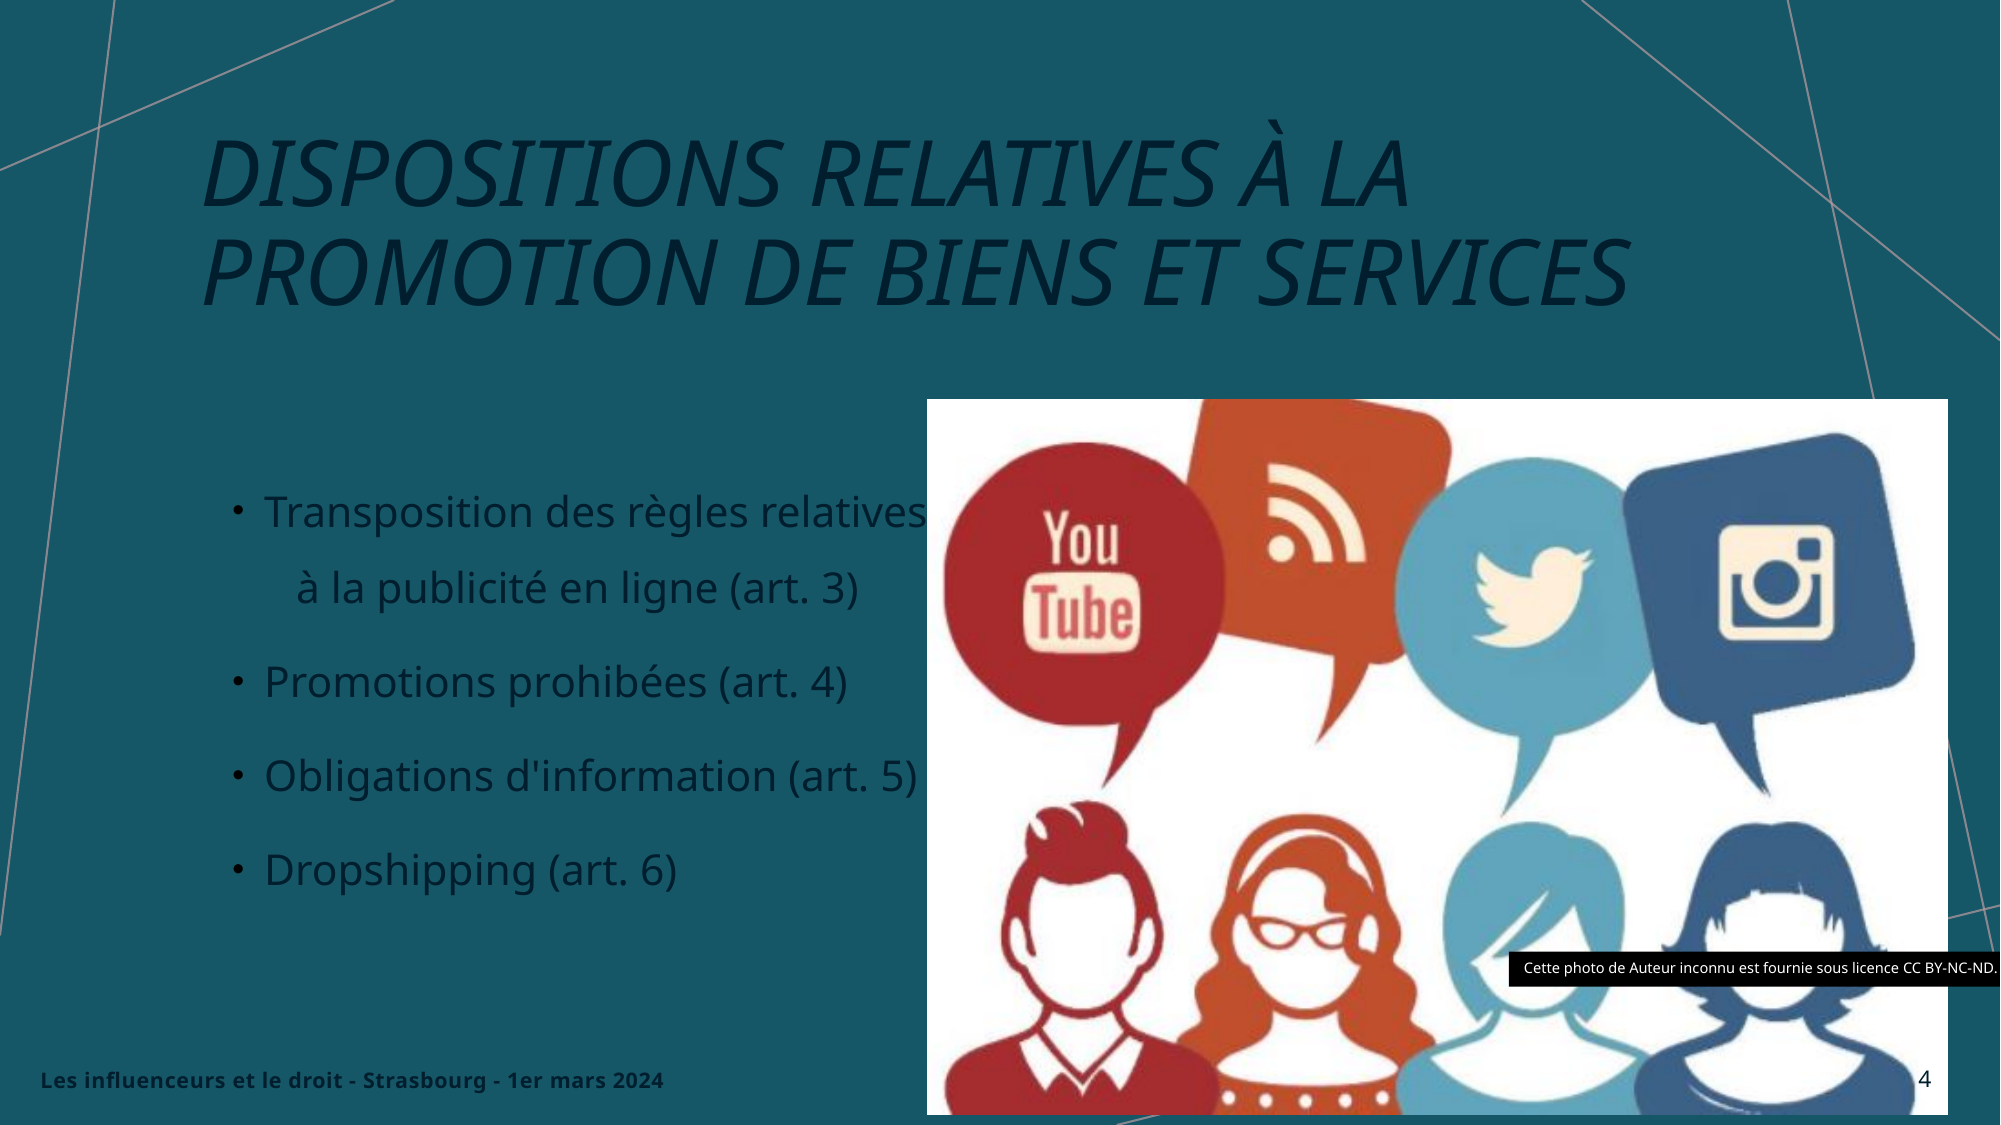

# Dispositions relatives à la promotion de biens et services
Transposition des règles relatives à la publicité en ligne (art. 3)
Promotions prohibées (art. 4)
Obligations d'information (art. 5)
Dropshipping (art. 6)
Cette photo de Auteur inconnu est fournie sous licence CC BY-NC-ND.
Les influenceurs et le droit - Strasbourg - 1er mars 2024